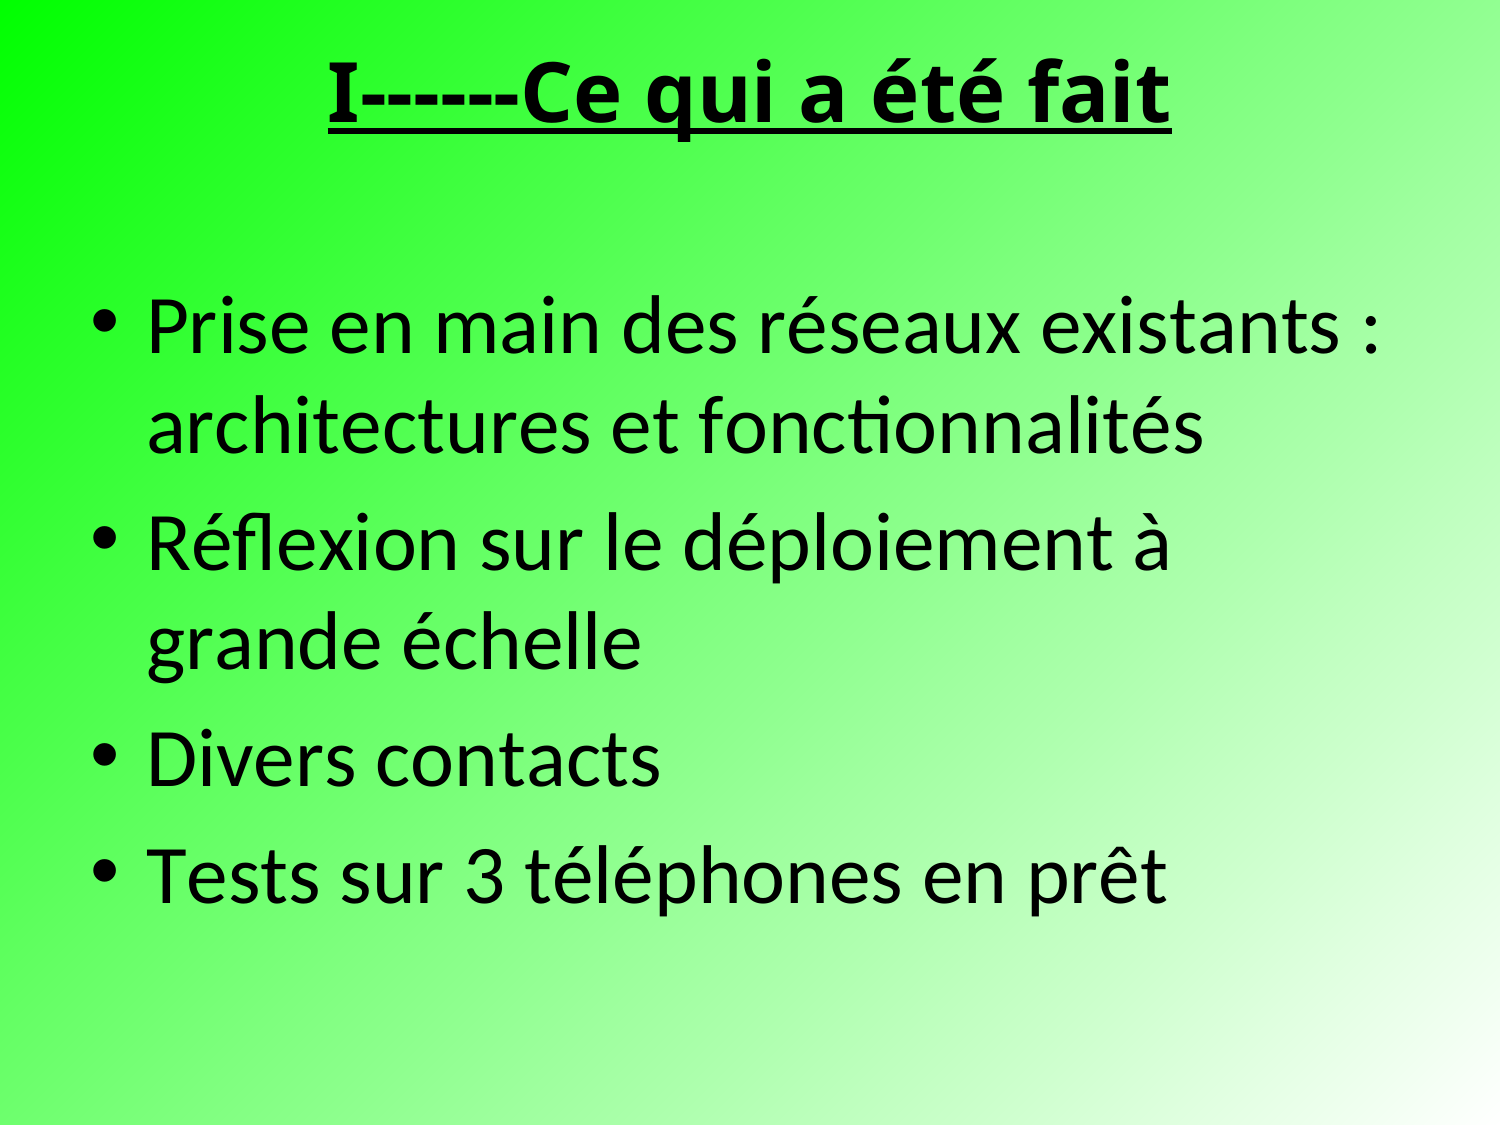

I------Ce qui a été fait
Prise en main des réseaux existants : architectures et fonctionnalités
Réflexion sur le déploiement à grande échelle
Divers contacts
Tests sur 3 téléphones en prêt